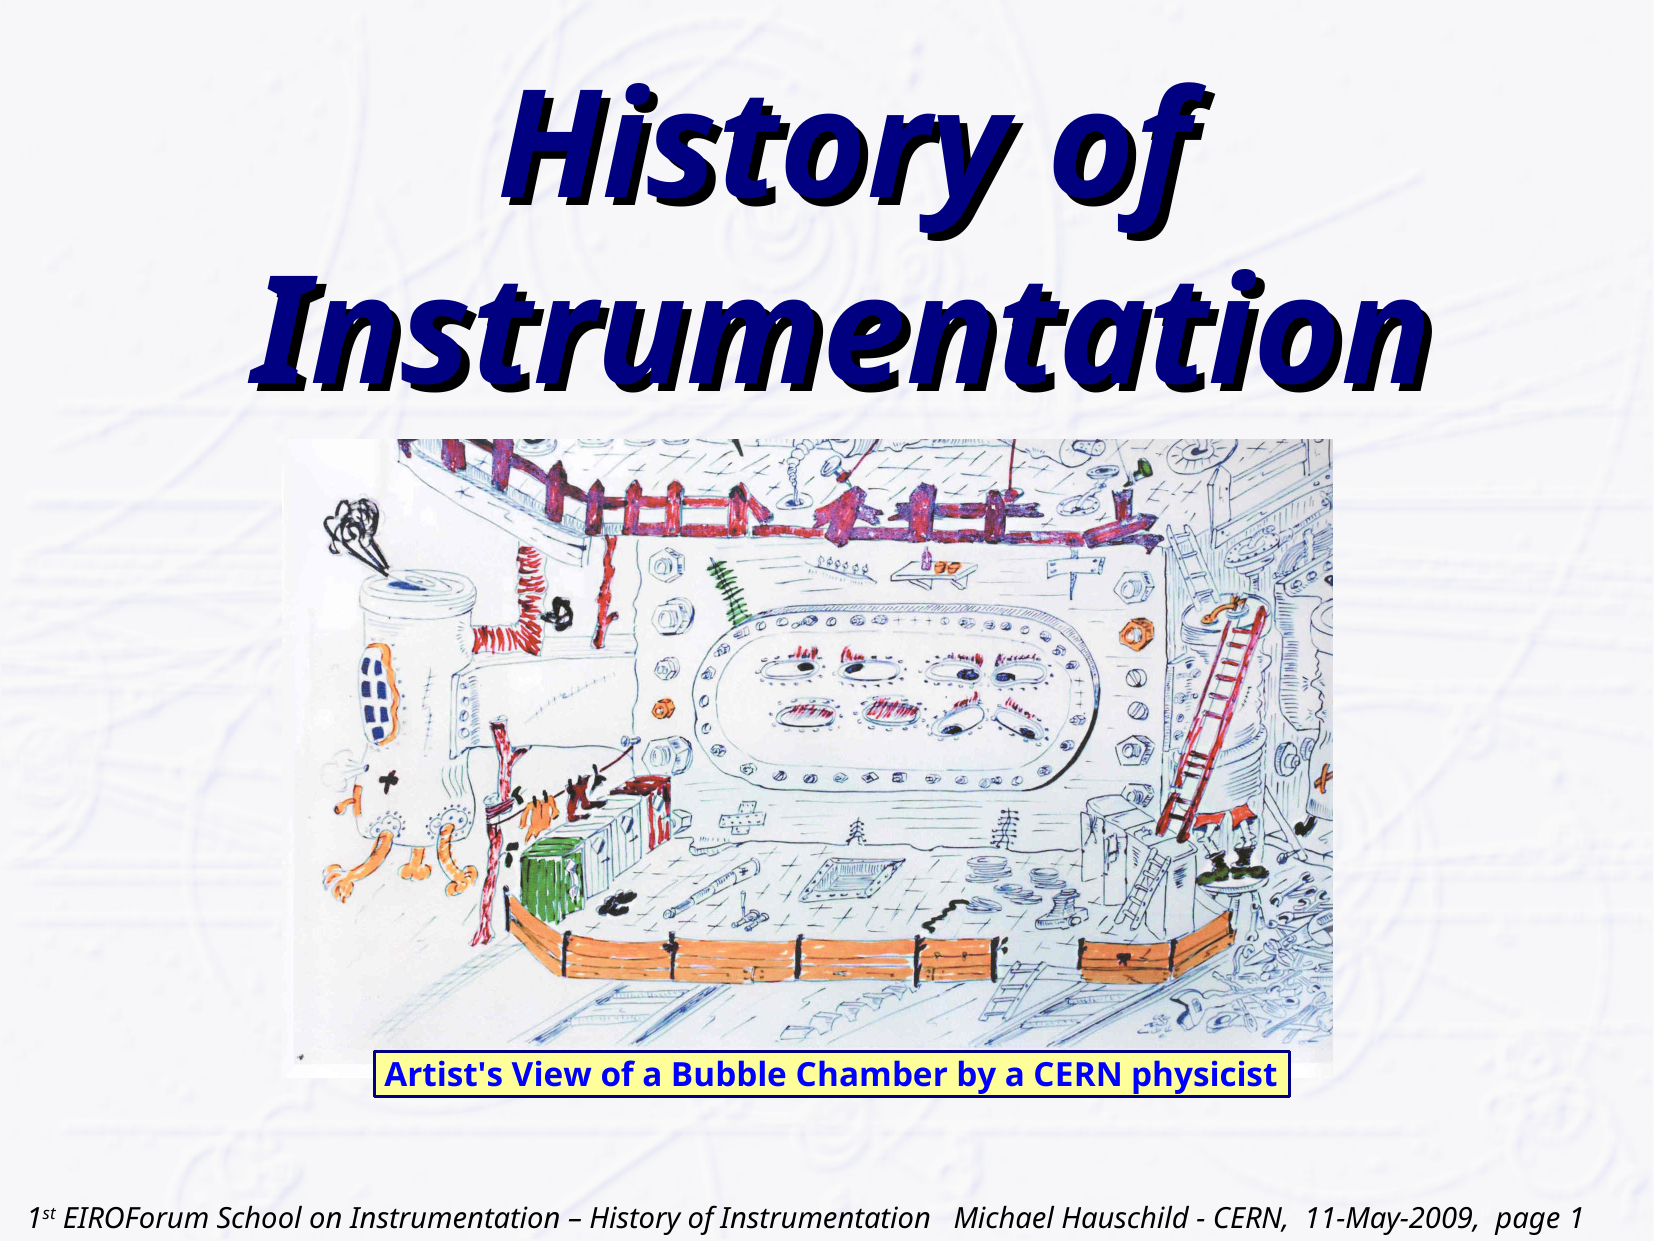

# History of Instrumentation
 Artist's View of a Bubble Chamber by a CERN physicist